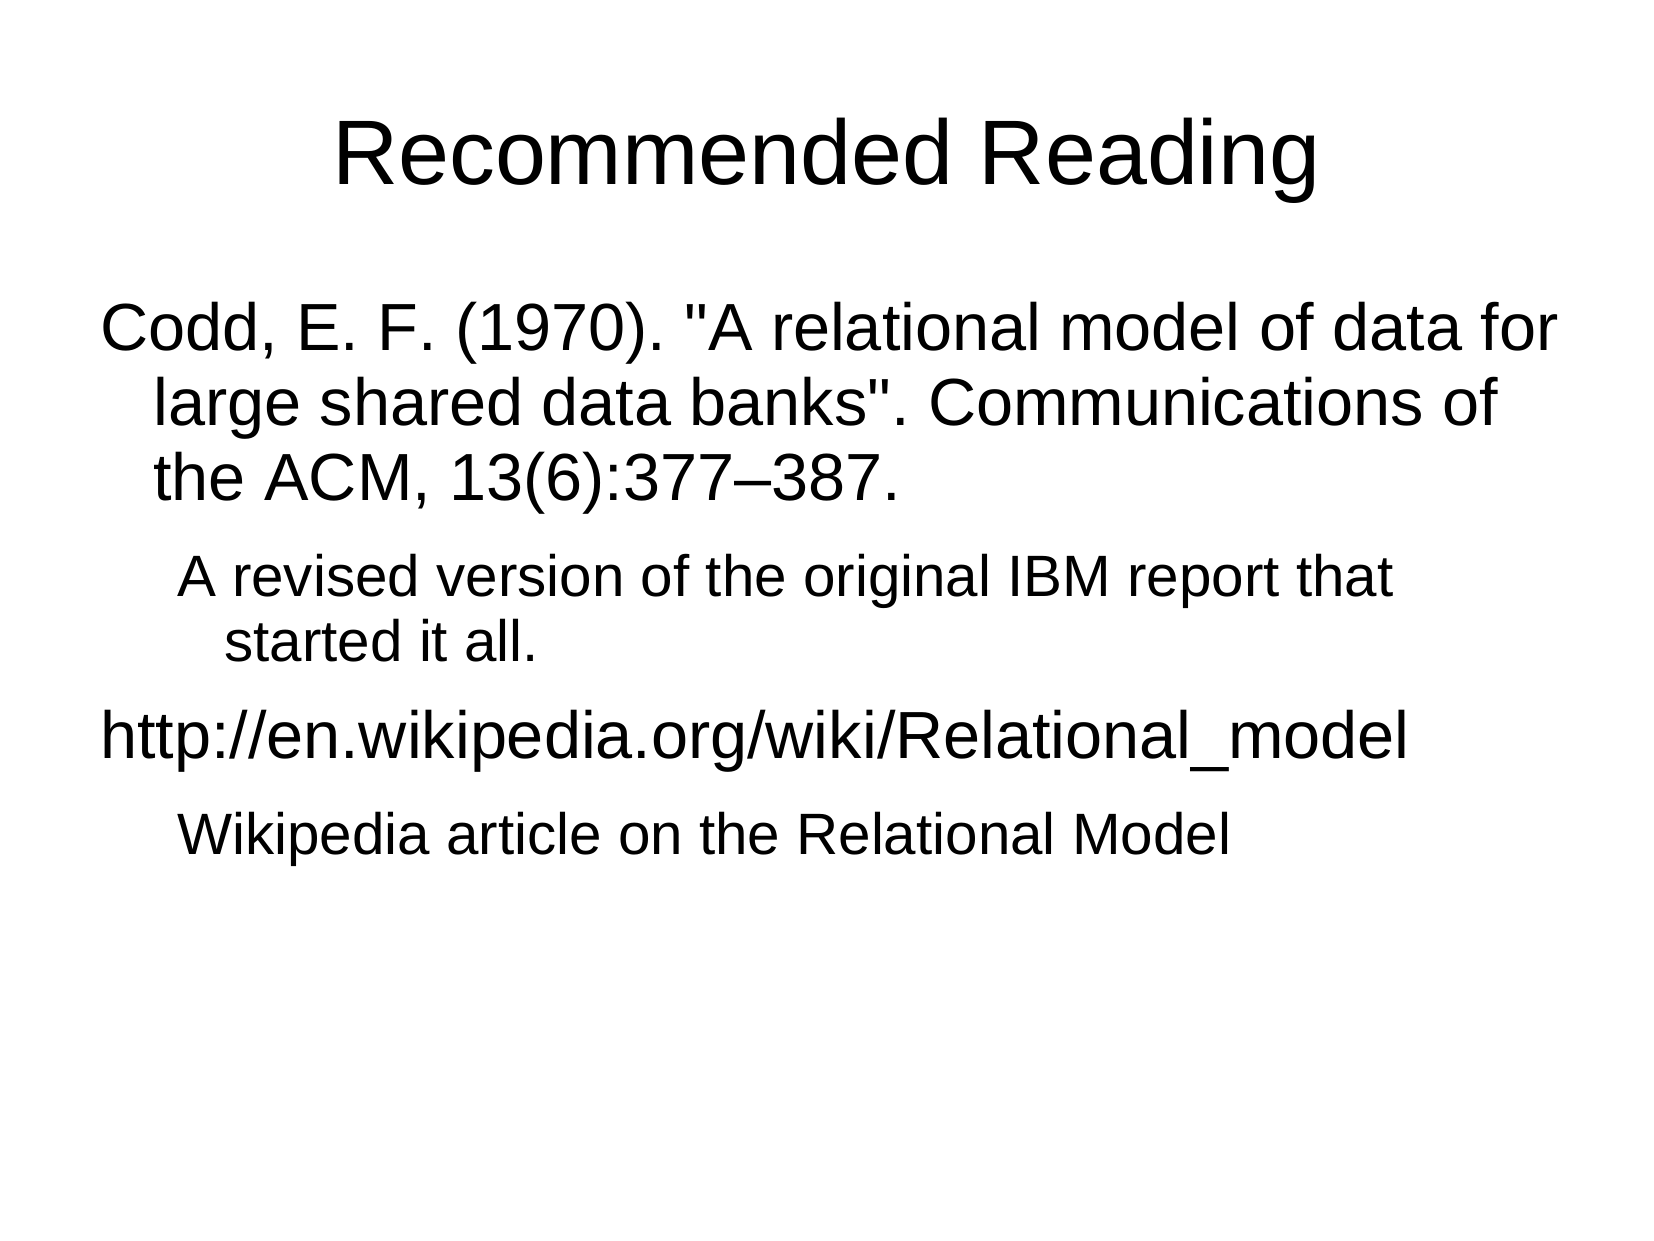

# Recommended Reading
Codd, E. F. (1970). "A relational model of data for large shared data banks". Communications of the ACM, 13(6):377–387.
A revised version of the original IBM report that started it all.
http://en.wikipedia.org/wiki/Relational_model
Wikipedia article on the Relational Model